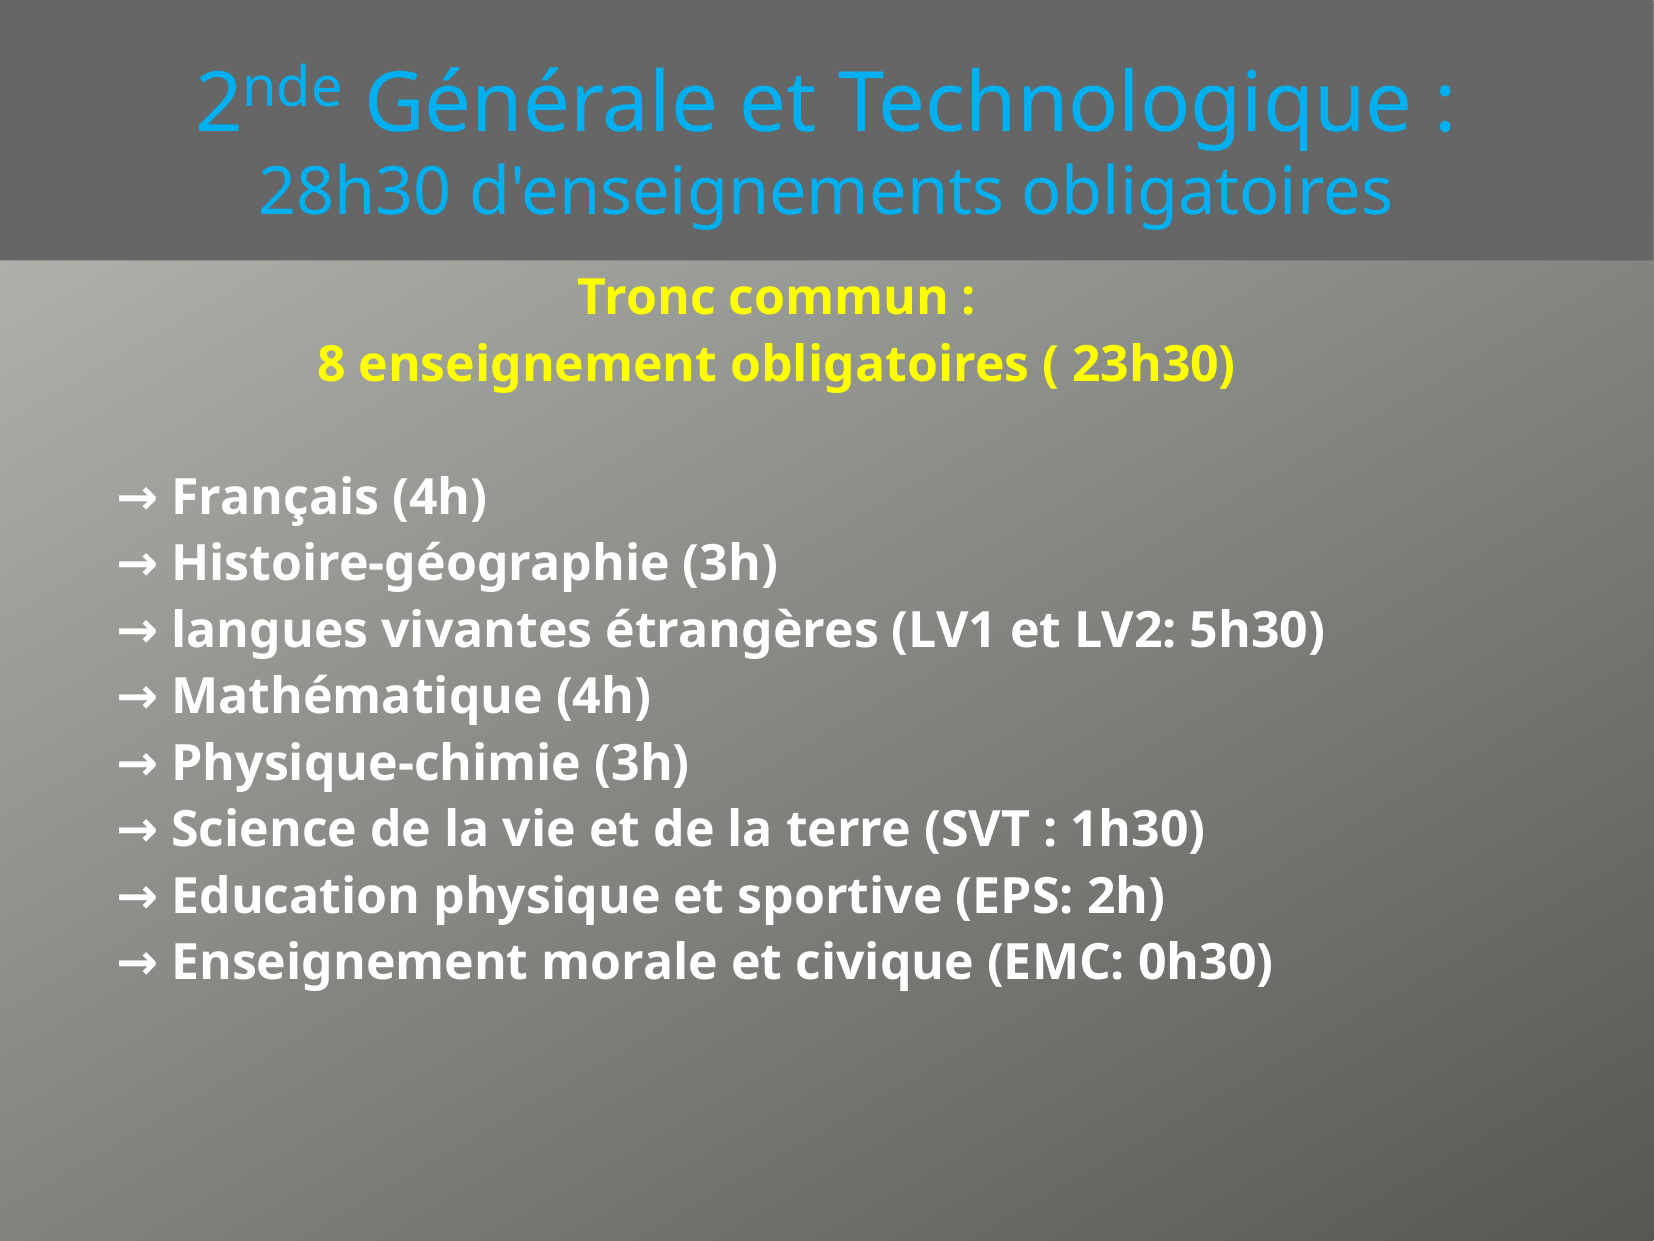

2nde Générale et Technologique :
28h30 d'enseignements obligatoires
Tronc commun :
8 enseignement obligatoires ( 23h30)
→ Français (4h)
→ Histoire-géographie (3h)
→ langues vivantes étrangères (LV1 et LV2: 5h30)
→ Mathématique (4h)
→ Physique-chimie (3h)
→ Science de la vie et de la terre (SVT : 1h30)
→ Education physique et sportive (EPS: 2h)
→ Enseignement morale et civique (EMC: 0h30)